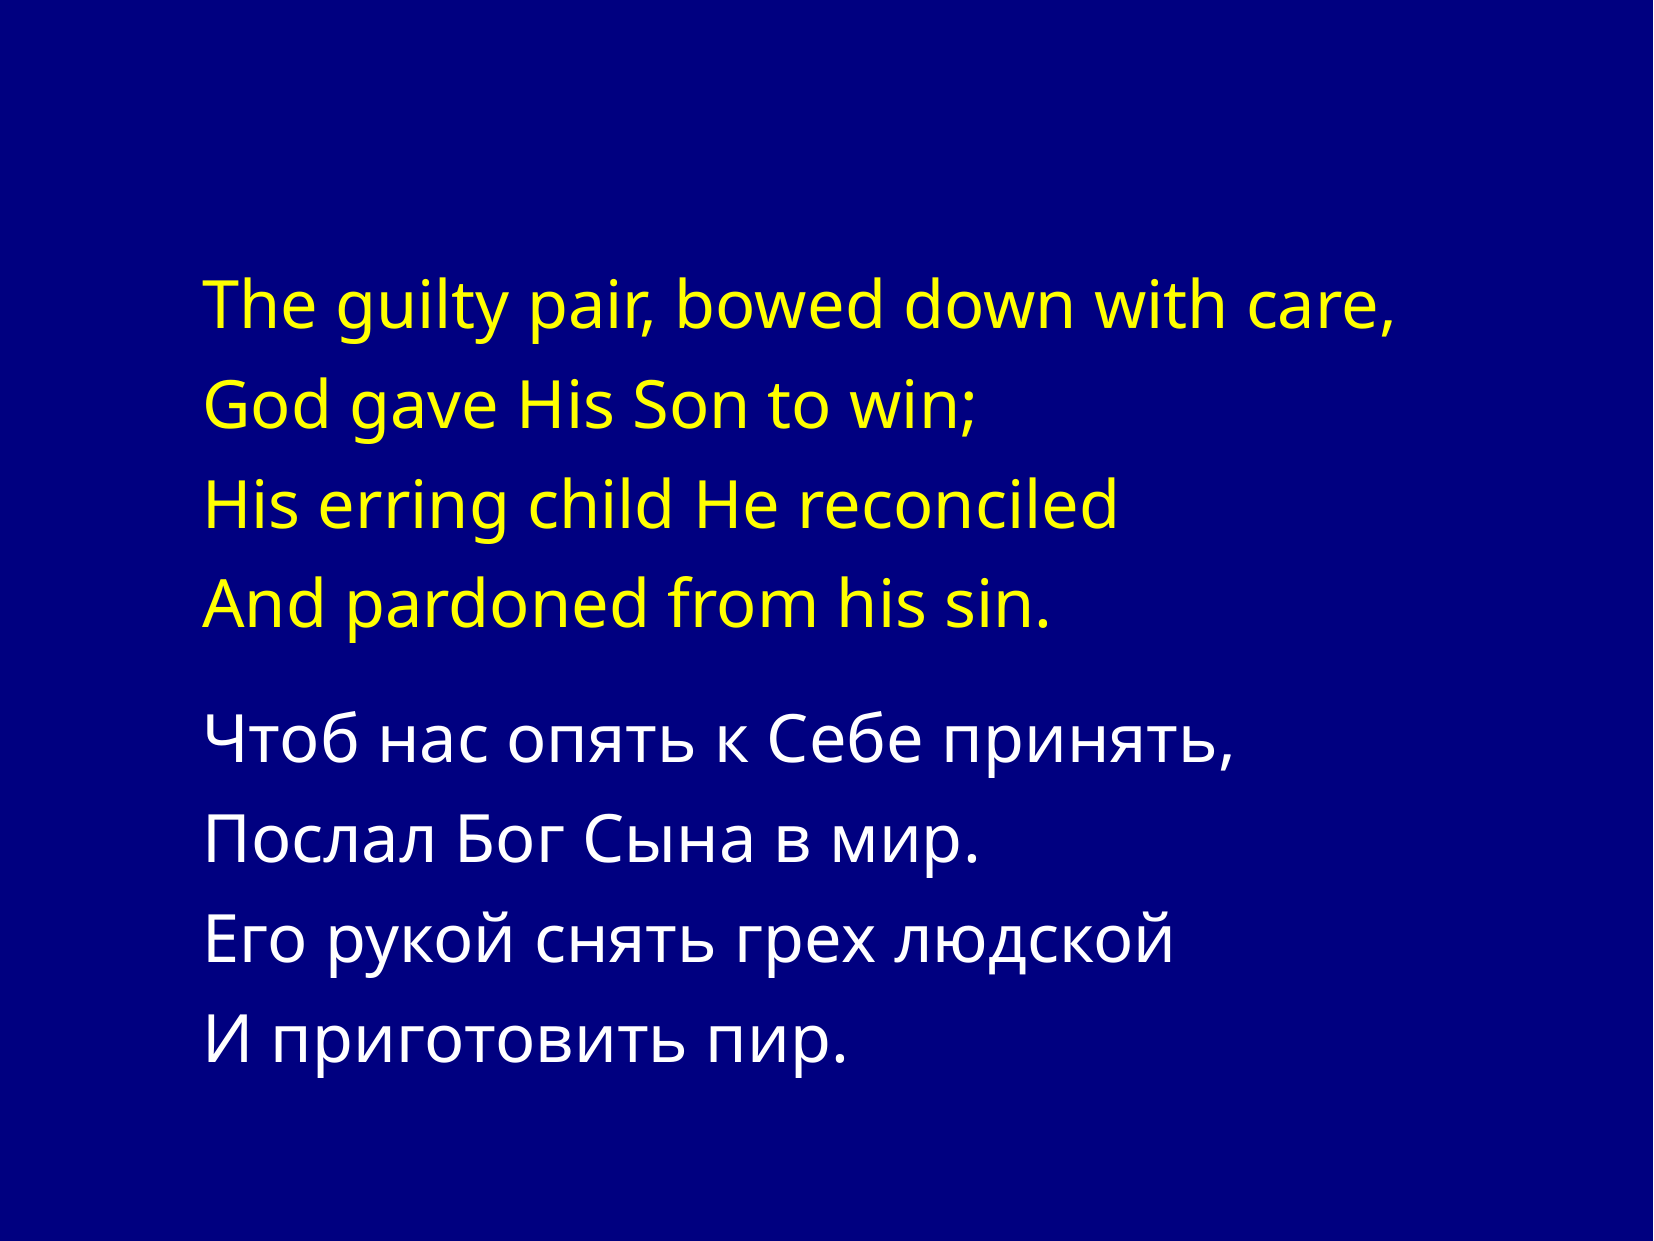

The guilty pair, bowed down with care,
	God gave His Son to win;
	His erring child He reconciled
	And pardoned from his sin.
	Чтоб нас опять к Себе принять,
	Послал Бог Сына в мир.
	Его рукой снять грех людской
	И приготовить пир.